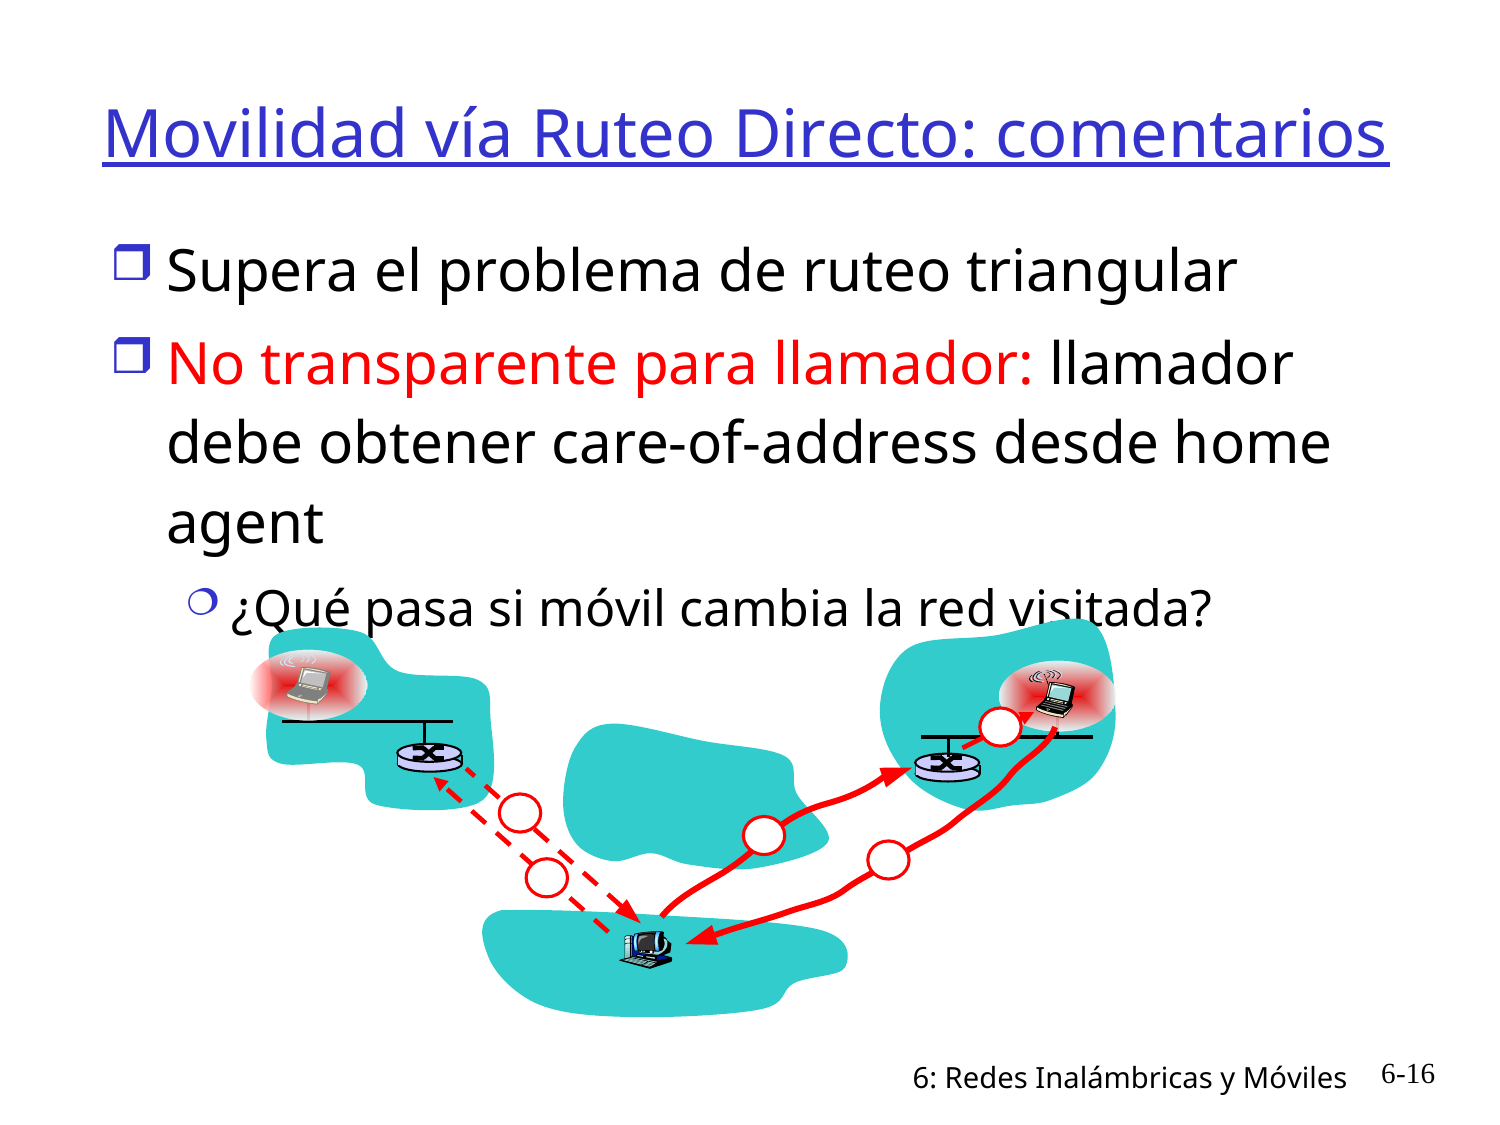

# Movilidad vía Ruteo Directo: comentarios
Supera el problema de ruteo triangular
No transparente para llamador: llamador debe obtener care-of-address desde home agent
¿Qué pasa si móvil cambia la red visitada?
16